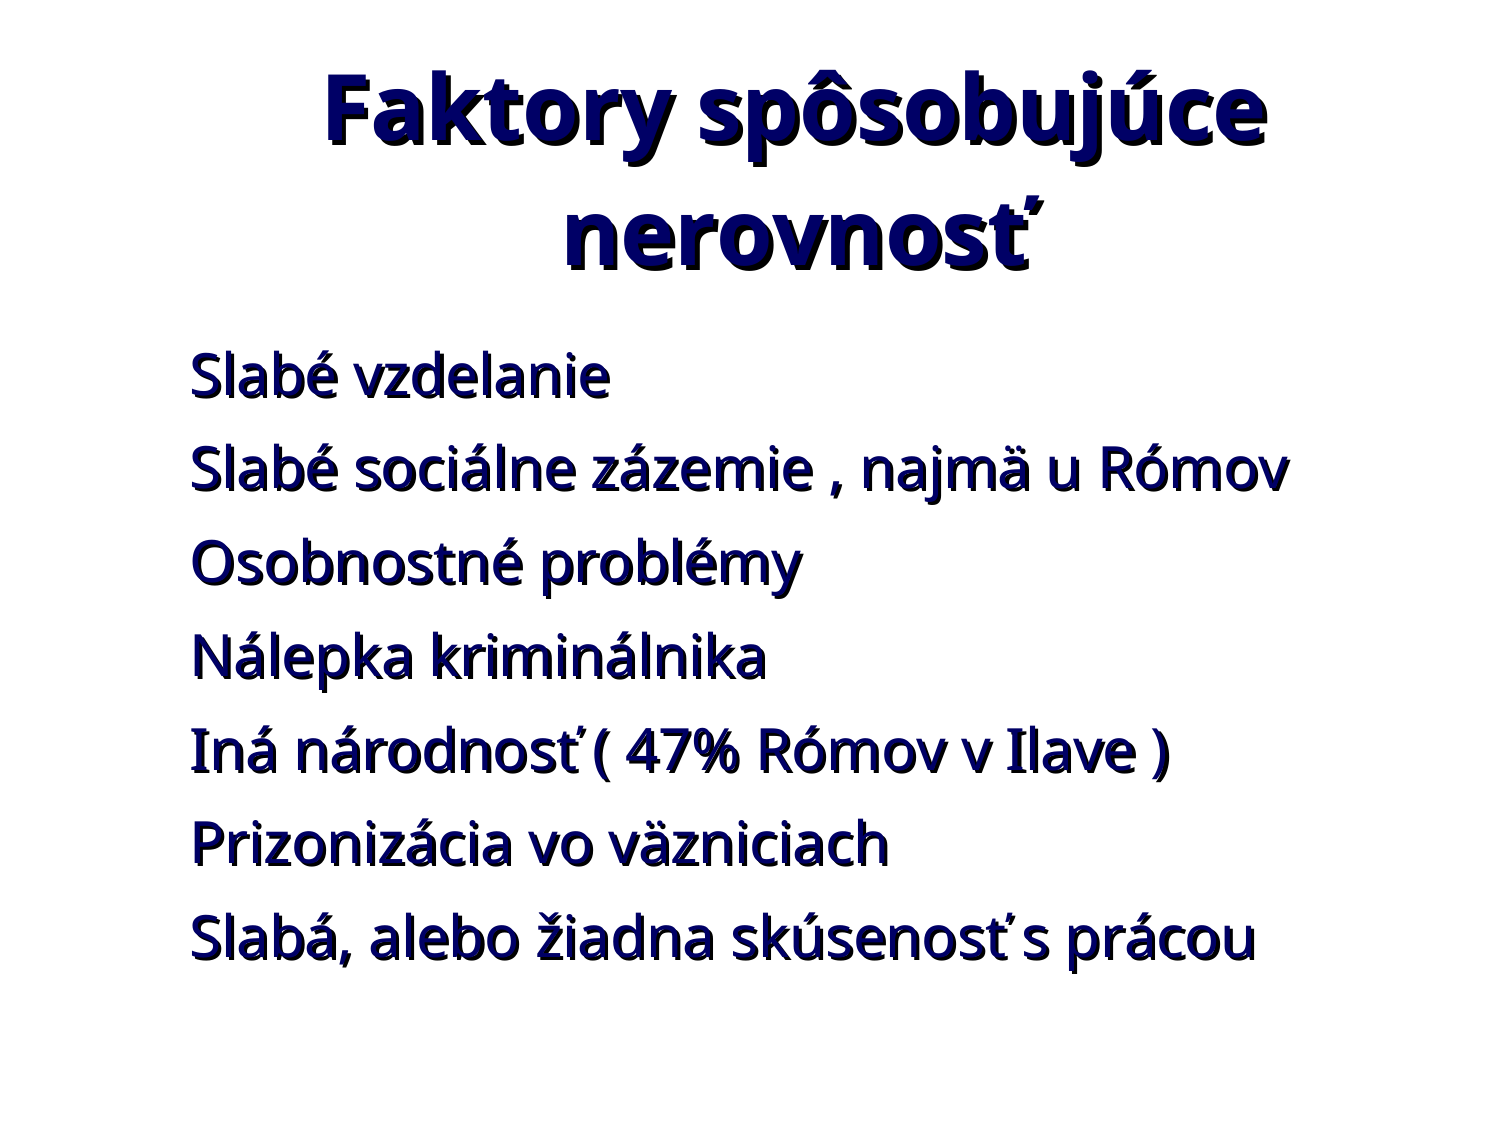

# Faktory spôsobujúce nerovnosť
Slabé vzdelanie
Slabé sociálne zázemie , najmä u Rómov
Osobnostné problémy
Nálepka kriminálnika
Iná národnosť ( 47% Rómov v Ilave )
Prizonizácia vo väzniciach
Slabá, alebo žiadna skúsenosť s prácou
20